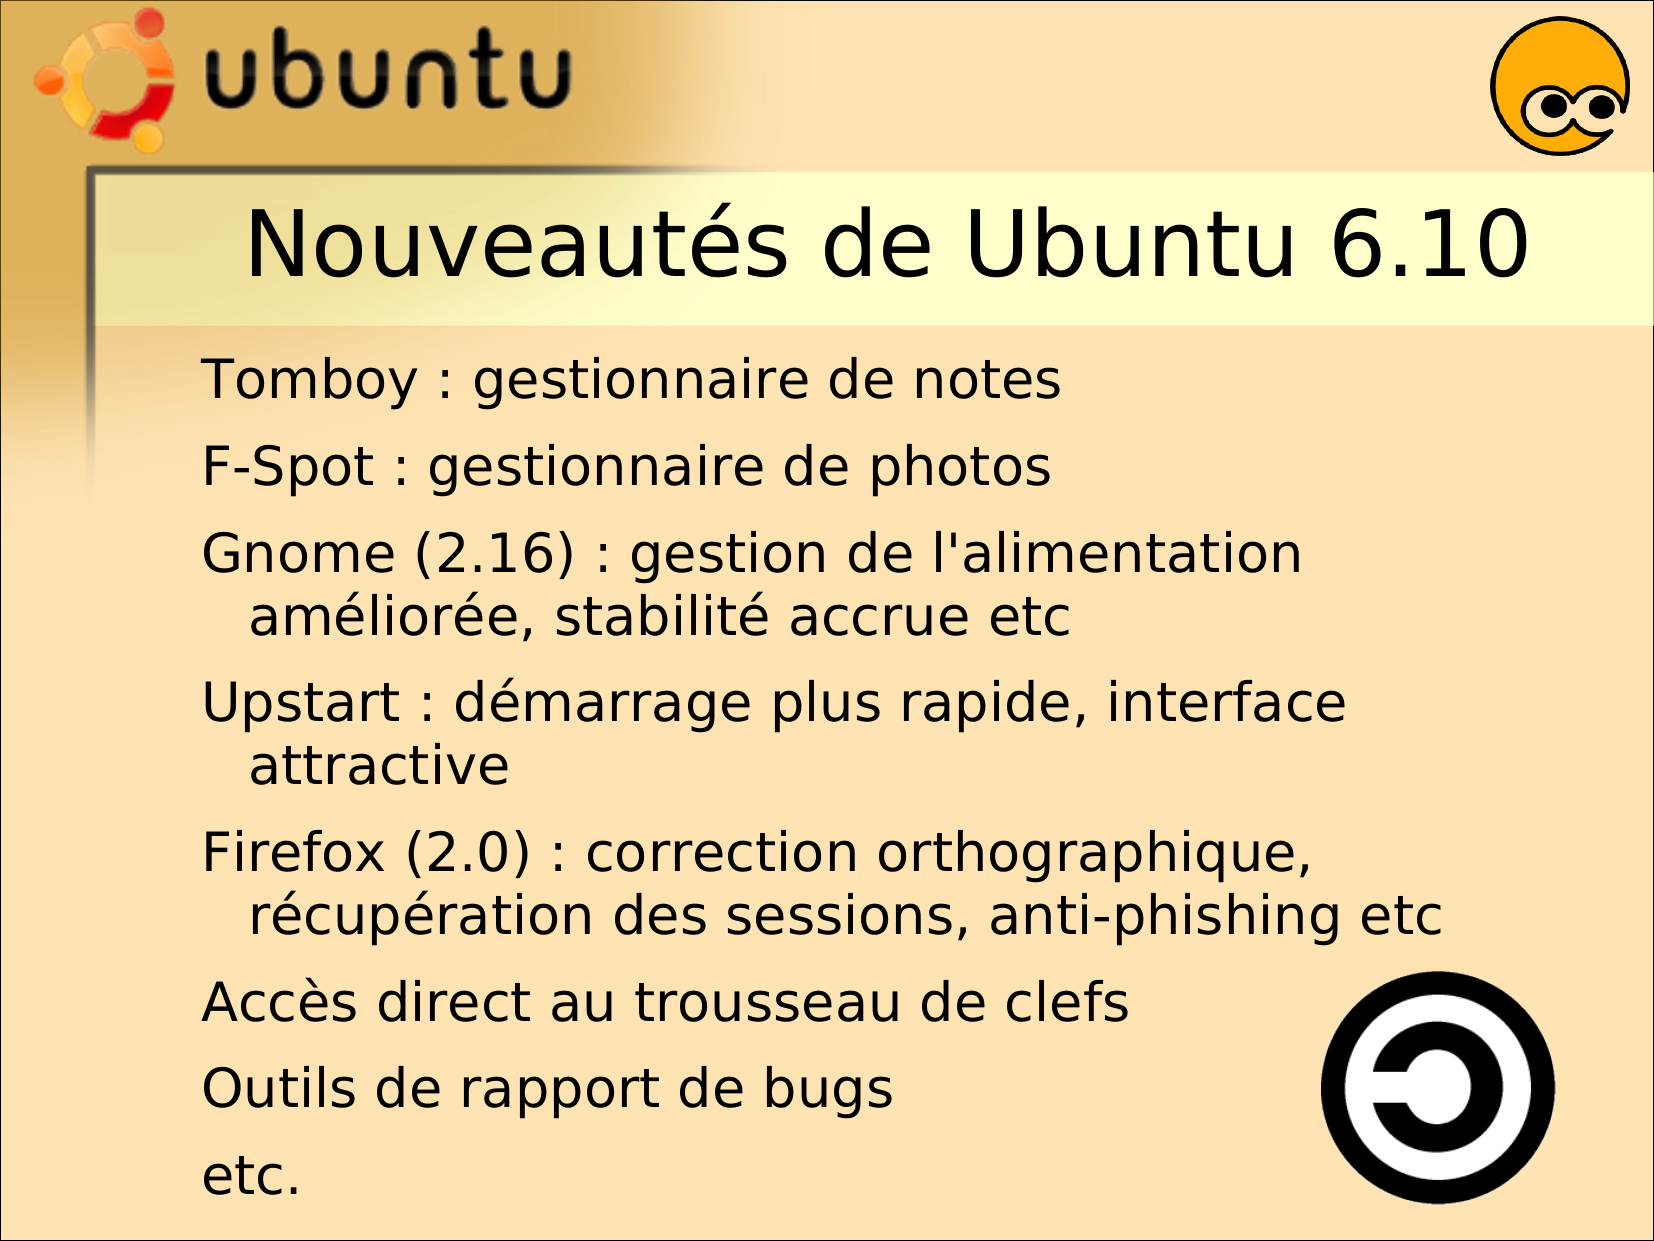

# Nouveautés de Ubuntu 6.10
Tomboy : gestionnaire de notes
F-Spot : gestionnaire de photos
Gnome (2.16) : gestion de l'alimentation améliorée, stabilité accrue etc
Upstart : démarrage plus rapide, interface attractive
Firefox (2.0) : correction orthographique, récupération des sessions, anti-phishing etc
Accès direct au trousseau de clefs
Outils de rapport de bugs
etc.